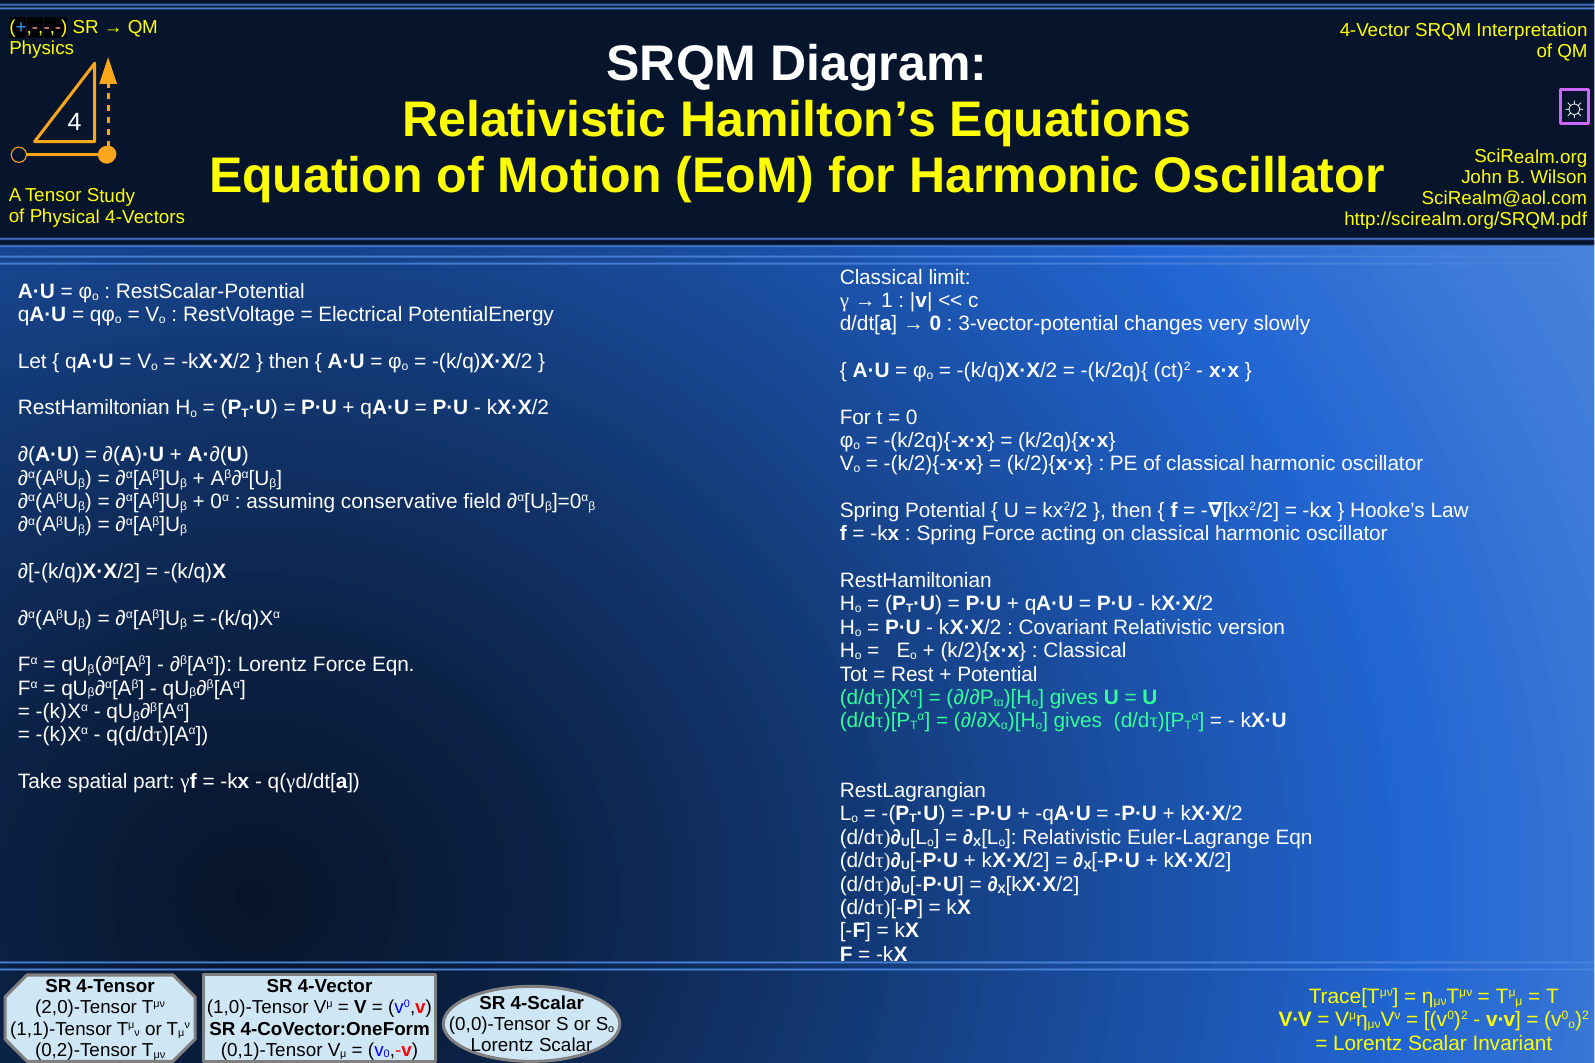

# SRQM Diagram: Relativistic Hamilton’s Equations Equation of Motion (EoM) for Harmonic Oscillator
(+,-,-,-) SR → QM
Physics
A Tensor Study
of Physical 4-Vectors
4-Vector SRQM Interpretation
of QM
SciRealm.org
John B. Wilson
SciRealm@aol.com
http://scirealm.org/SRQM.pdf
4
☼
Classical limit:
γ → 1 : |v| << c
d/dt[a] → 0 : 3-vector-potential changes very slowly
{ A·U = φo = -(k/q)X·X/2 = -(k/2q){ (ct)2 - x·x }
For t = 0
φo = -(k/2q){-x·x} = (k/2q){x·x}
Vo = -(k/2){-x·x} = (k/2){x·x} : PE of classical harmonic oscillator
Spring Potential { U = kx2/2 }, then { f = -∇[kx2/2] = -kx } Hooke’s Law
f = -kx : Spring Force acting on classical harmonic oscillator
RestHamiltonian
Ho = (PT·U) = P·U + qA·U = P·U - kX·X/2
Ho = P·U - kX·X/2 : Covariant Relativistic version
Ho = Eo + (k/2){x·x} : Classical
Tot = Rest + Potential
(d/dτ)[Xα] = (∂/∂Ptα)[Ho] gives U = U
(d/dτ)[PTα] = (∂/∂Xα)[Ho] gives (d/dτ)[PTα] = - kX·U
RestLagrangian
Lo = -(PT·U) = -P·U + -qA·U = -P·U + kX·X/2
(d/dτ)∂U[Lo] = ∂X[Lo]: Relativistic Euler-Lagrange Eqn
(d/dτ)∂U[-P·U + kX·X/2] = ∂X[-P·U + kX·X/2]
(d/dτ)∂U[-P·U] = ∂X[kX·X/2]
(d/dτ)[-P] = kX
[-F] = kX
F = -kX
A·U = φo : RestScalar-Potential
qA·U = qφo = Vo : RestVoltage = Electrical PotentialEnergy
Let { qA·U = Vo = -kX·X/2 } then { A·U = φo = -(k/q)X·X/2 }
RestHamiltonian Ho = (PT·U) = P·U + qA·U = P·U - kX·X/2
∂(A·U) = ∂(A)·U + A·∂(U)
∂α(AβUβ) = ∂α[Aβ]Uβ + Aβ∂α[Uβ]
∂α(AβUβ) = ∂α[Aβ]Uβ + 0α : assuming conservative field ∂α[Uβ]=0αβ
∂α(AβUβ) = ∂α[Aβ]Uβ
∂[-(k/q)X·X/2] = -(k/q)X
∂α(AβUβ) = ∂α[Aβ]Uβ = -(k/q)Xα
Fα = qUβ(∂α[Aβ] - ∂β[Aα]): Lorentz Force Eqn.
Fα = qUβ∂α[Aβ] - qUβ∂β[Aα]
= -(k)Xα - qUβ∂β[Aα]
= -(k)Xα - q(d/dτ)[Aα])
Take spatial part: γf = -kx - q(γd/dt[a])
SR 4-Tensor
(2,0)-Tensor Tμν
(1,1)-Tensor Tμν or Tμν
(0,2)-Tensor Tμν
SR 4-Vector
(1,0)-Tensor Vμ = V = (v0,v)
SR 4-CoVector:OneForm
(0,1)-Tensor Vμ = (v0,-v)
Trace[Tμν] = ημνTμν = Tμμ = T
V∙V = VμημνVν = [(v0)2 - v∙v] = (v0o)2
= Lorentz Scalar Invariant
SR 4-Scalar
(0,0)-Tensor S or So
Lorentz Scalar